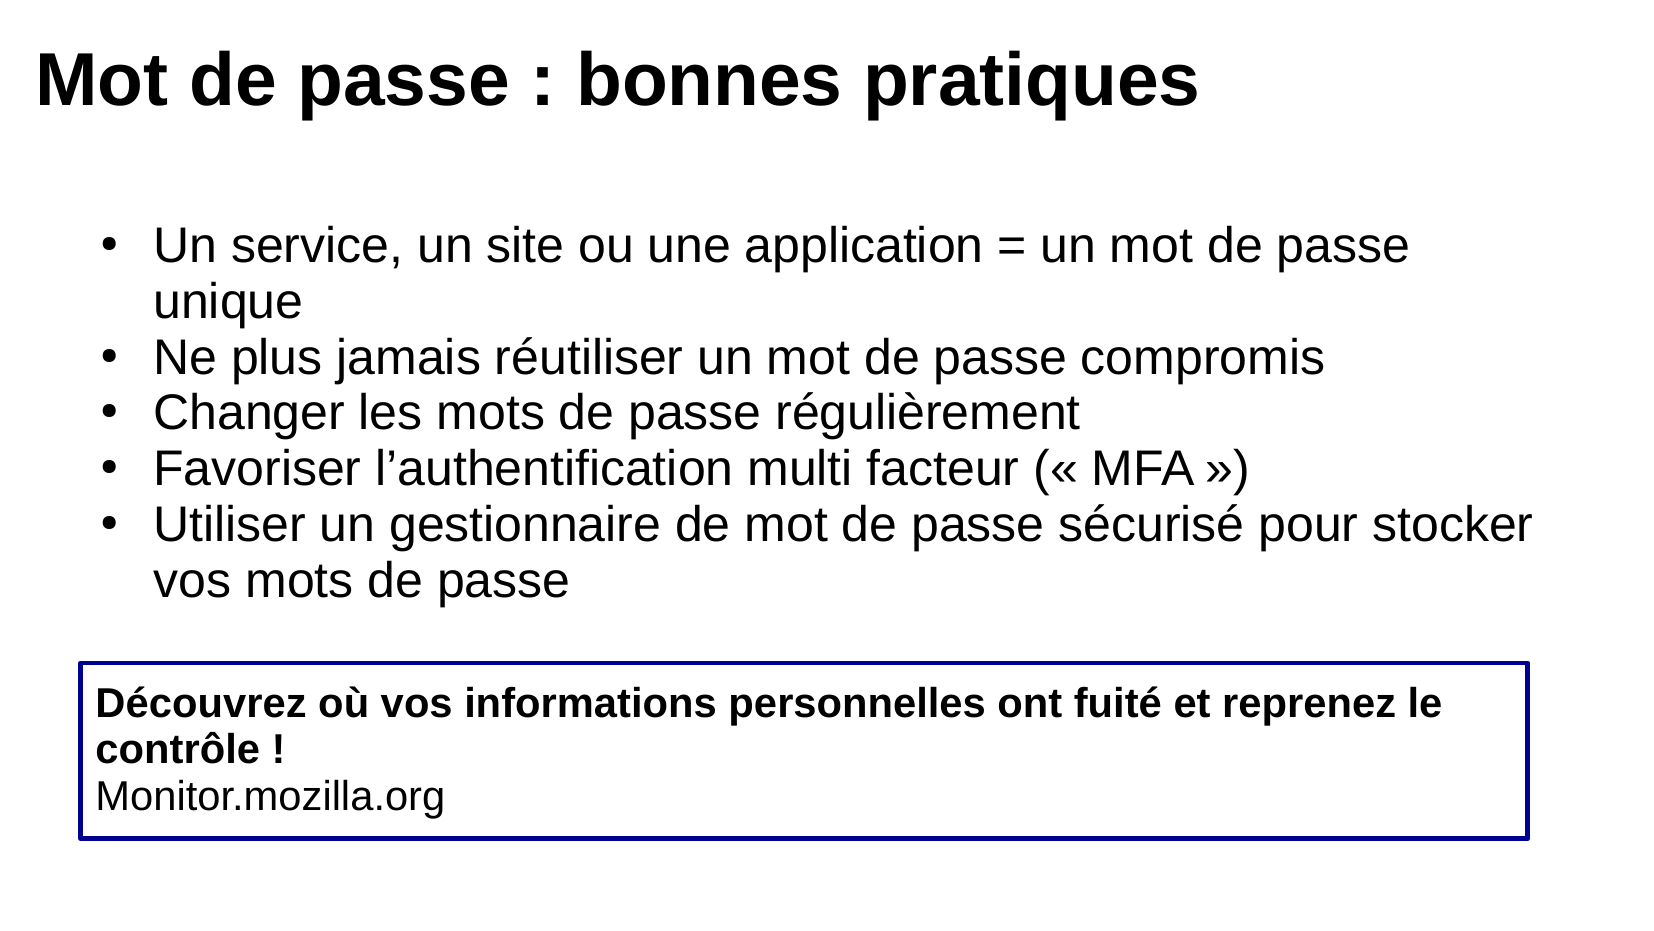

# Mot de passe : bonnes pratiques
Un service, un site ou une application = un mot de passe unique
Ne plus jamais réutiliser un mot de passe compromis
Changer les mots de passe régulièrement
Favoriser l’authentification multi facteur (« MFA »)
Utiliser un gestionnaire de mot de passe sécurisé pour stocker vos mots de passe
Découvrez où vos informations personnelles ont fuité et reprenez le contrôle !
Monitor.mozilla.org